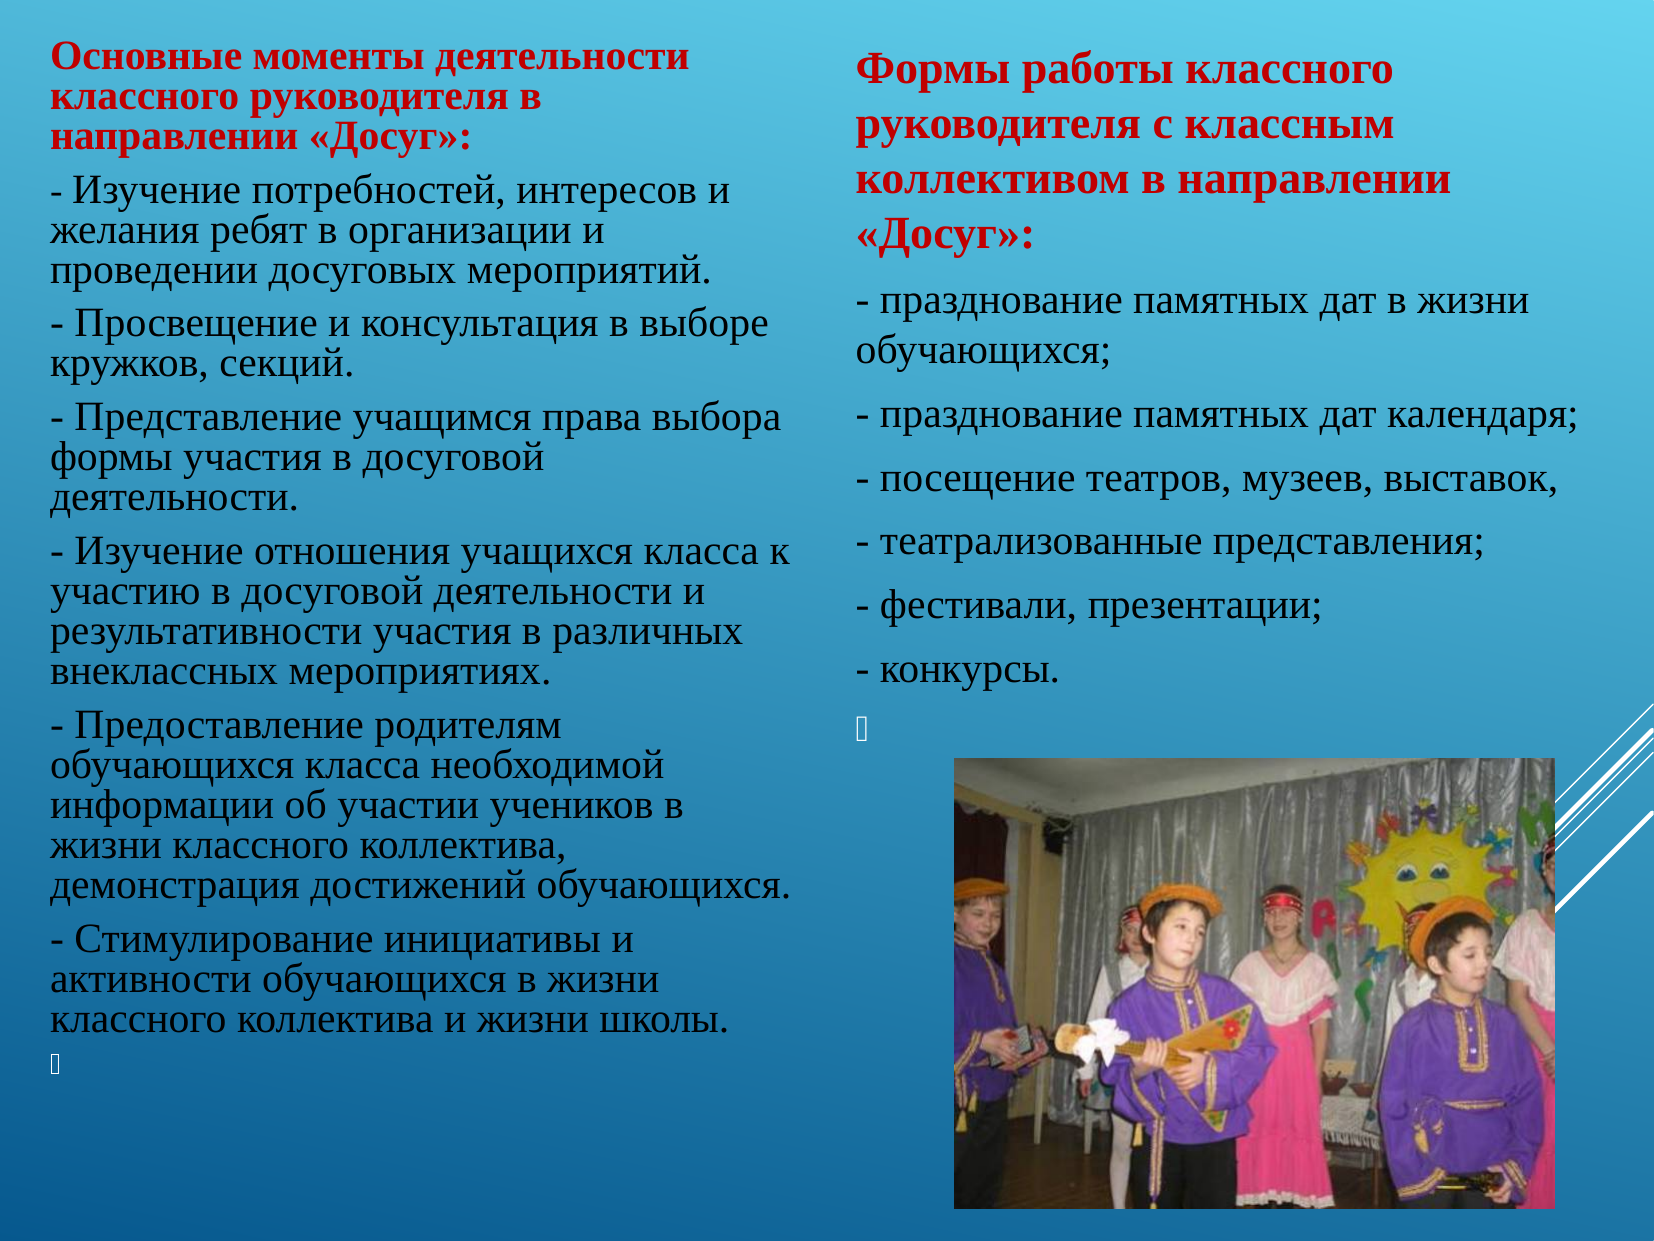

# Основные моменты деятельности классного руководителя в направлении «Досуг»:
- Изучение потребностей, интересов и желания ребят в организации и проведении досуговых мероприятий.
- Просвещение и консультация в выборе кружков, секций.
- Представление учащимся права выбора формы участия в досуговой деятельности.
- Изучение отношения учащихся класса к участию в досуговой деятельности и результативности участия в различных внеклассных мероприятиях.
- Предоставление родителям обучающихся класса необходимой информации об участии учеников в жизни классного коллектива, демонстрация достижений обучающихся.
- Стимулирование инициативы и активности обучающихся в жизни классного коллектива и жизни школы.
Формы работы классного руководителя с классным коллективом в направлении «Досуг»:
- празднование памятных дат в жизни обучающихся;
- празднование памятных дат календаря;
- посещение театров, музеев, выставок,
- театрализованные представления;
- фестивали, презентации;
- конкурсы.